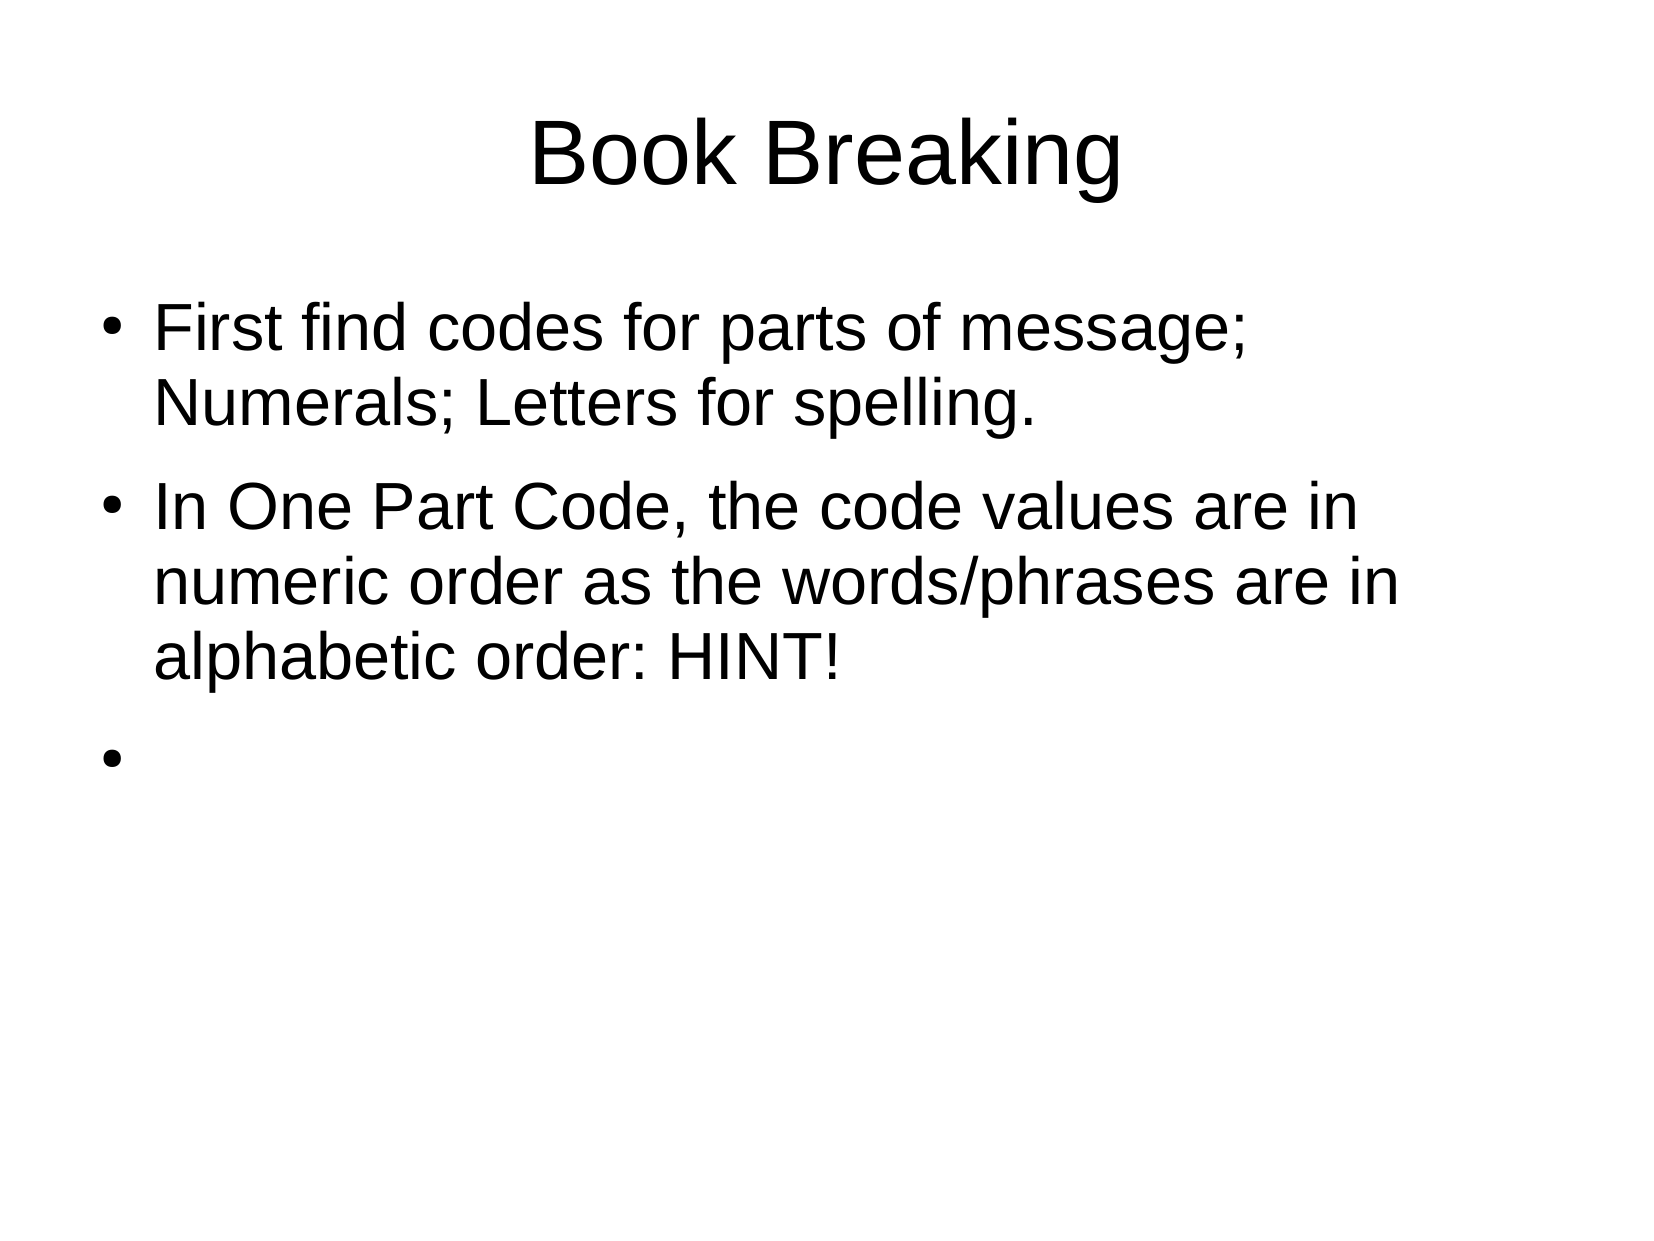

# Book Breaking
First find codes for parts of message; Numerals; Letters for spelling.
In One Part Code, the code values are in numeric order as the words/phrases are in alphabetic order: HINT!